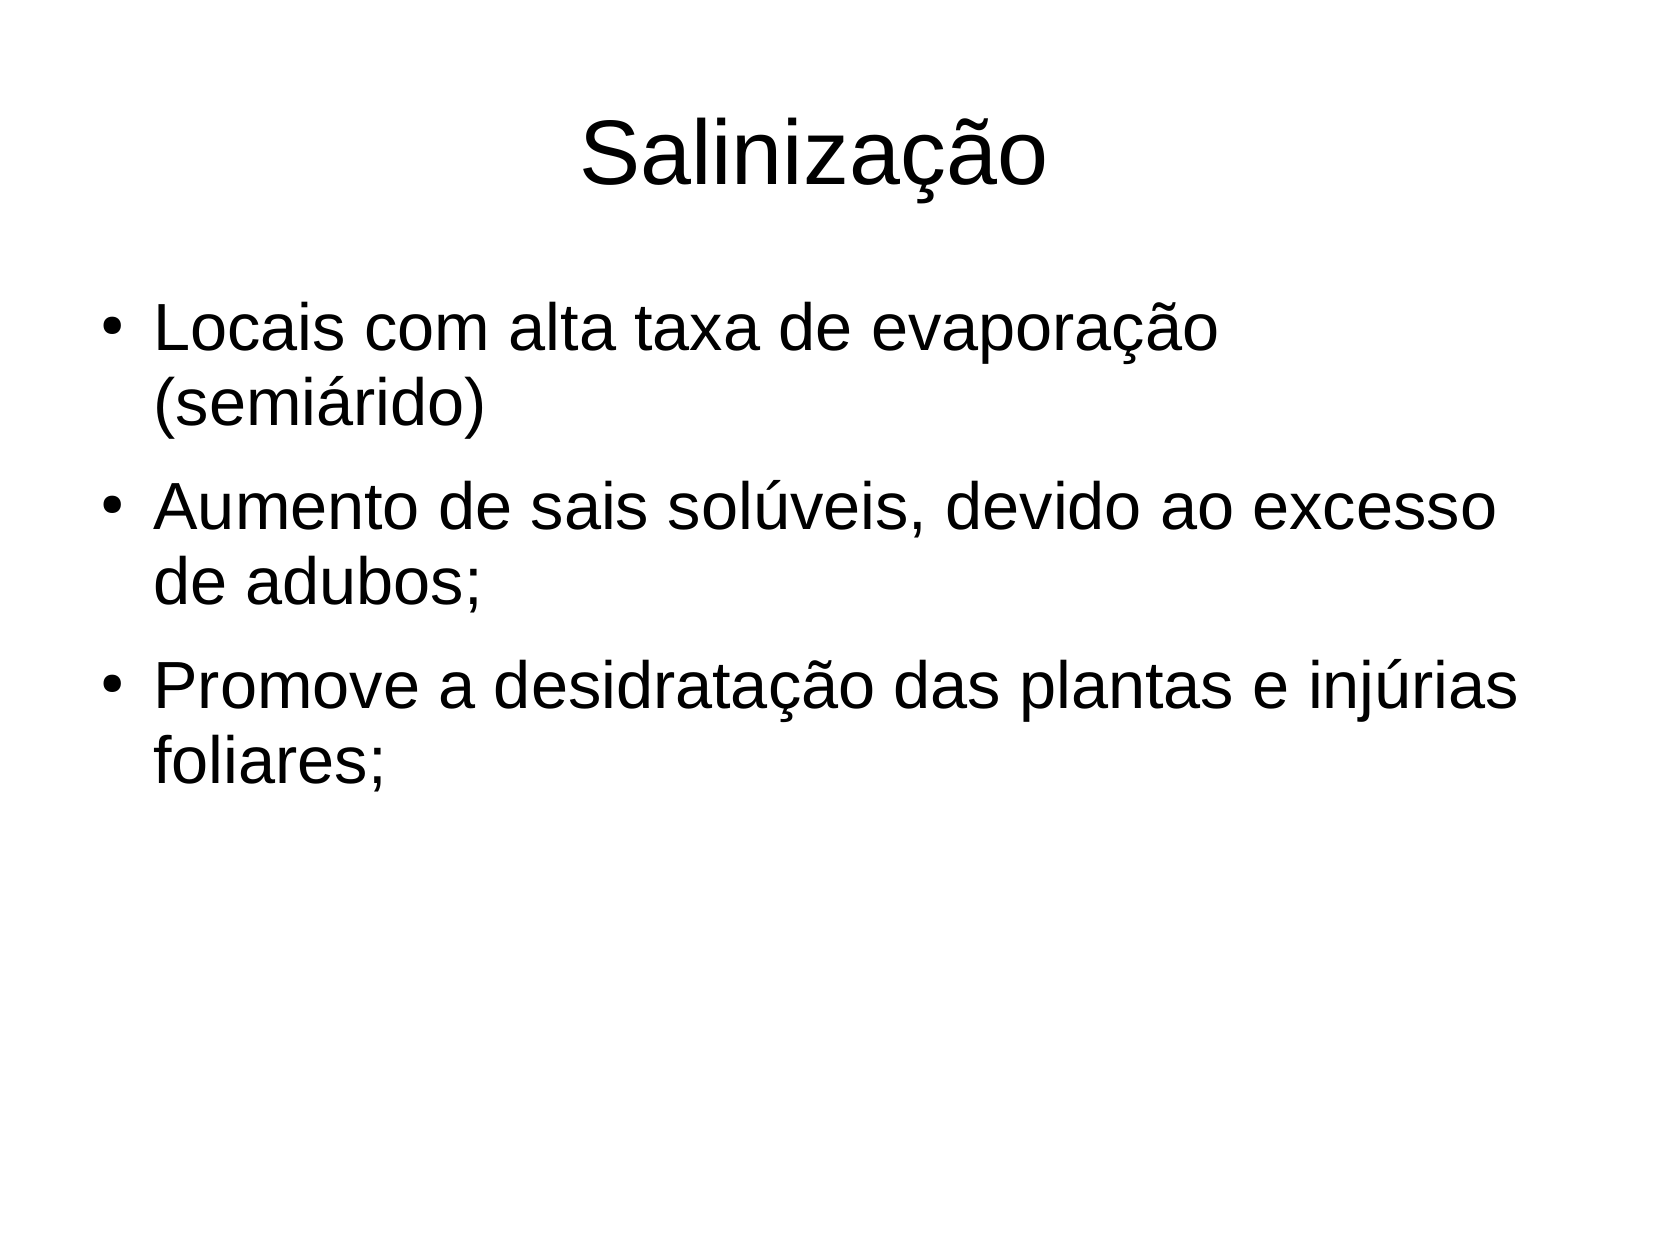

# Salinização
Locais com alta taxa de evaporação (semiárido)
Aumento de sais solúveis, devido ao excesso de adubos;
Promove a desidratação das plantas e injúrias foliares;